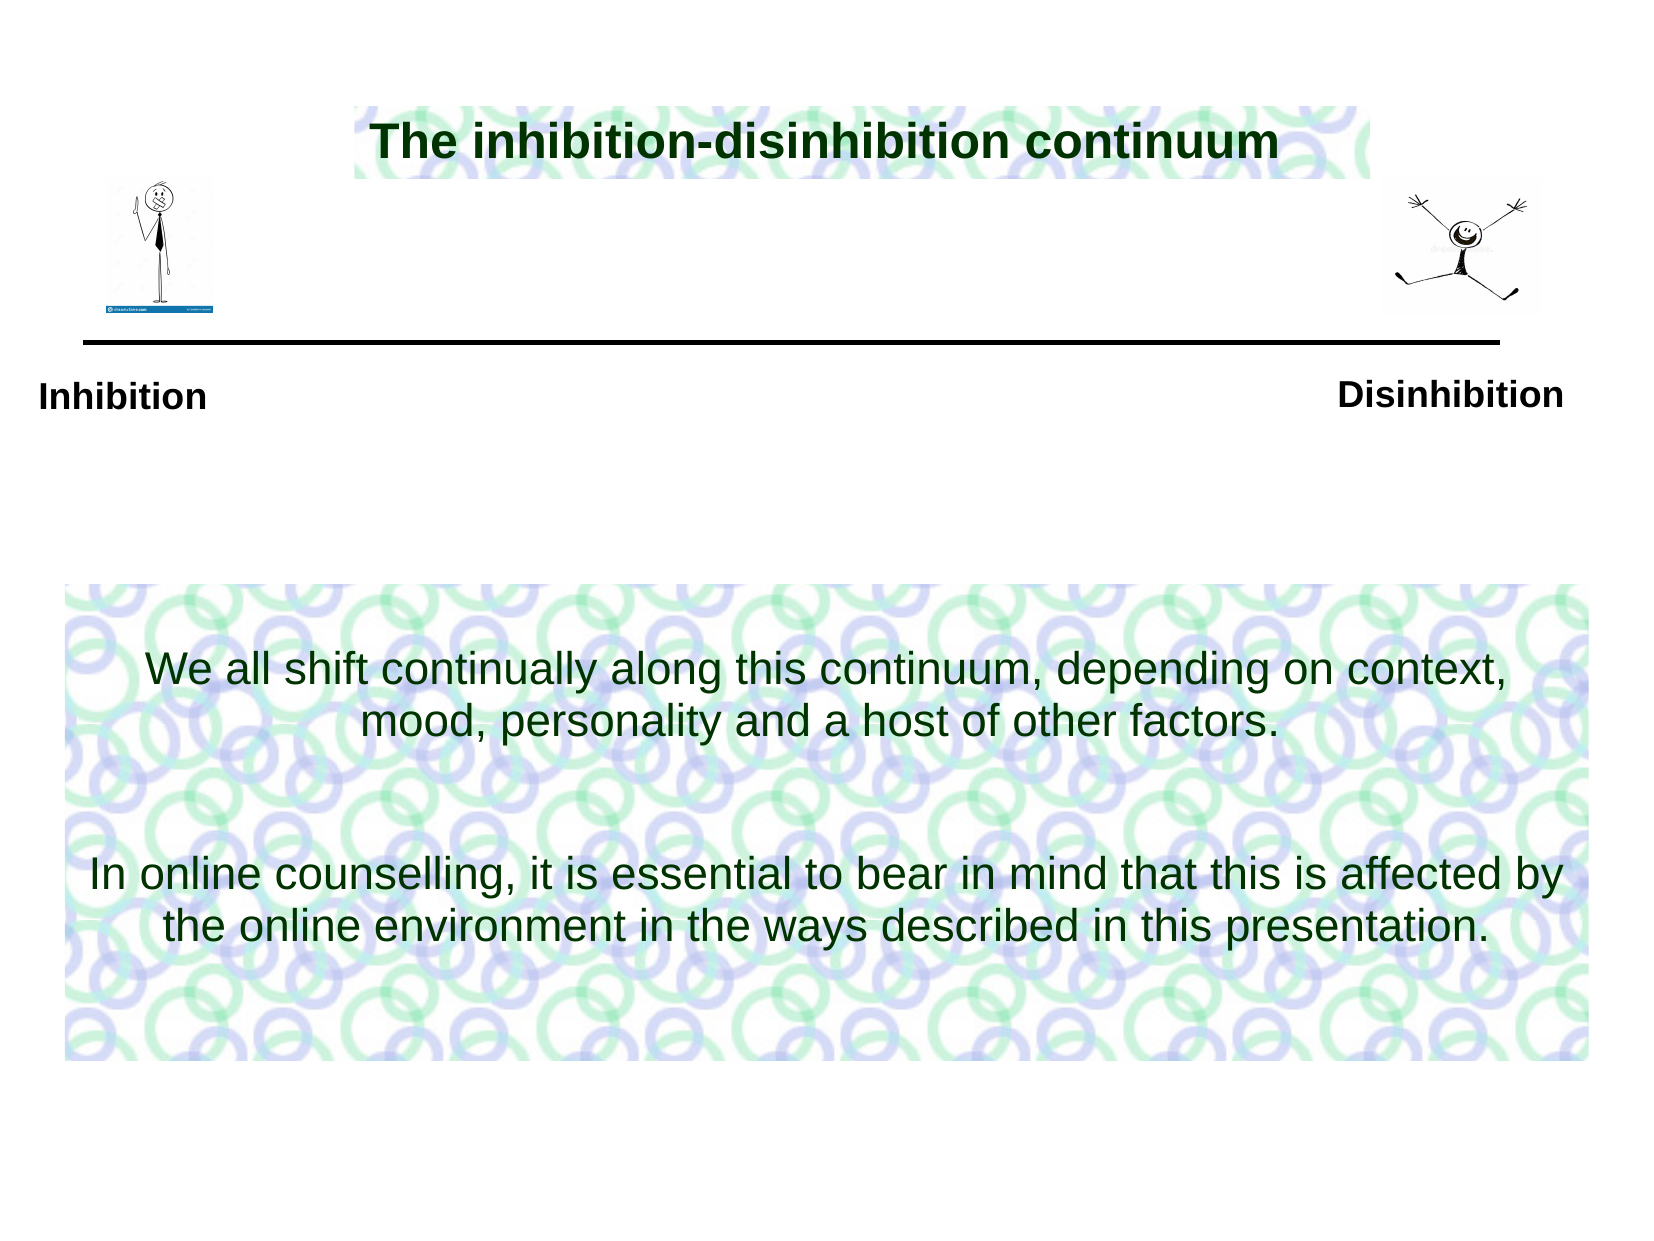

The inhibition-disinhibition continuum
Disinhibition
Inhibition
We all shift continually along this continuum, depending on context, mood, personality and a host of other factors.
In online counselling, it is essential to bear in mind that this is affected by the online environment in the ways described in this presentation.